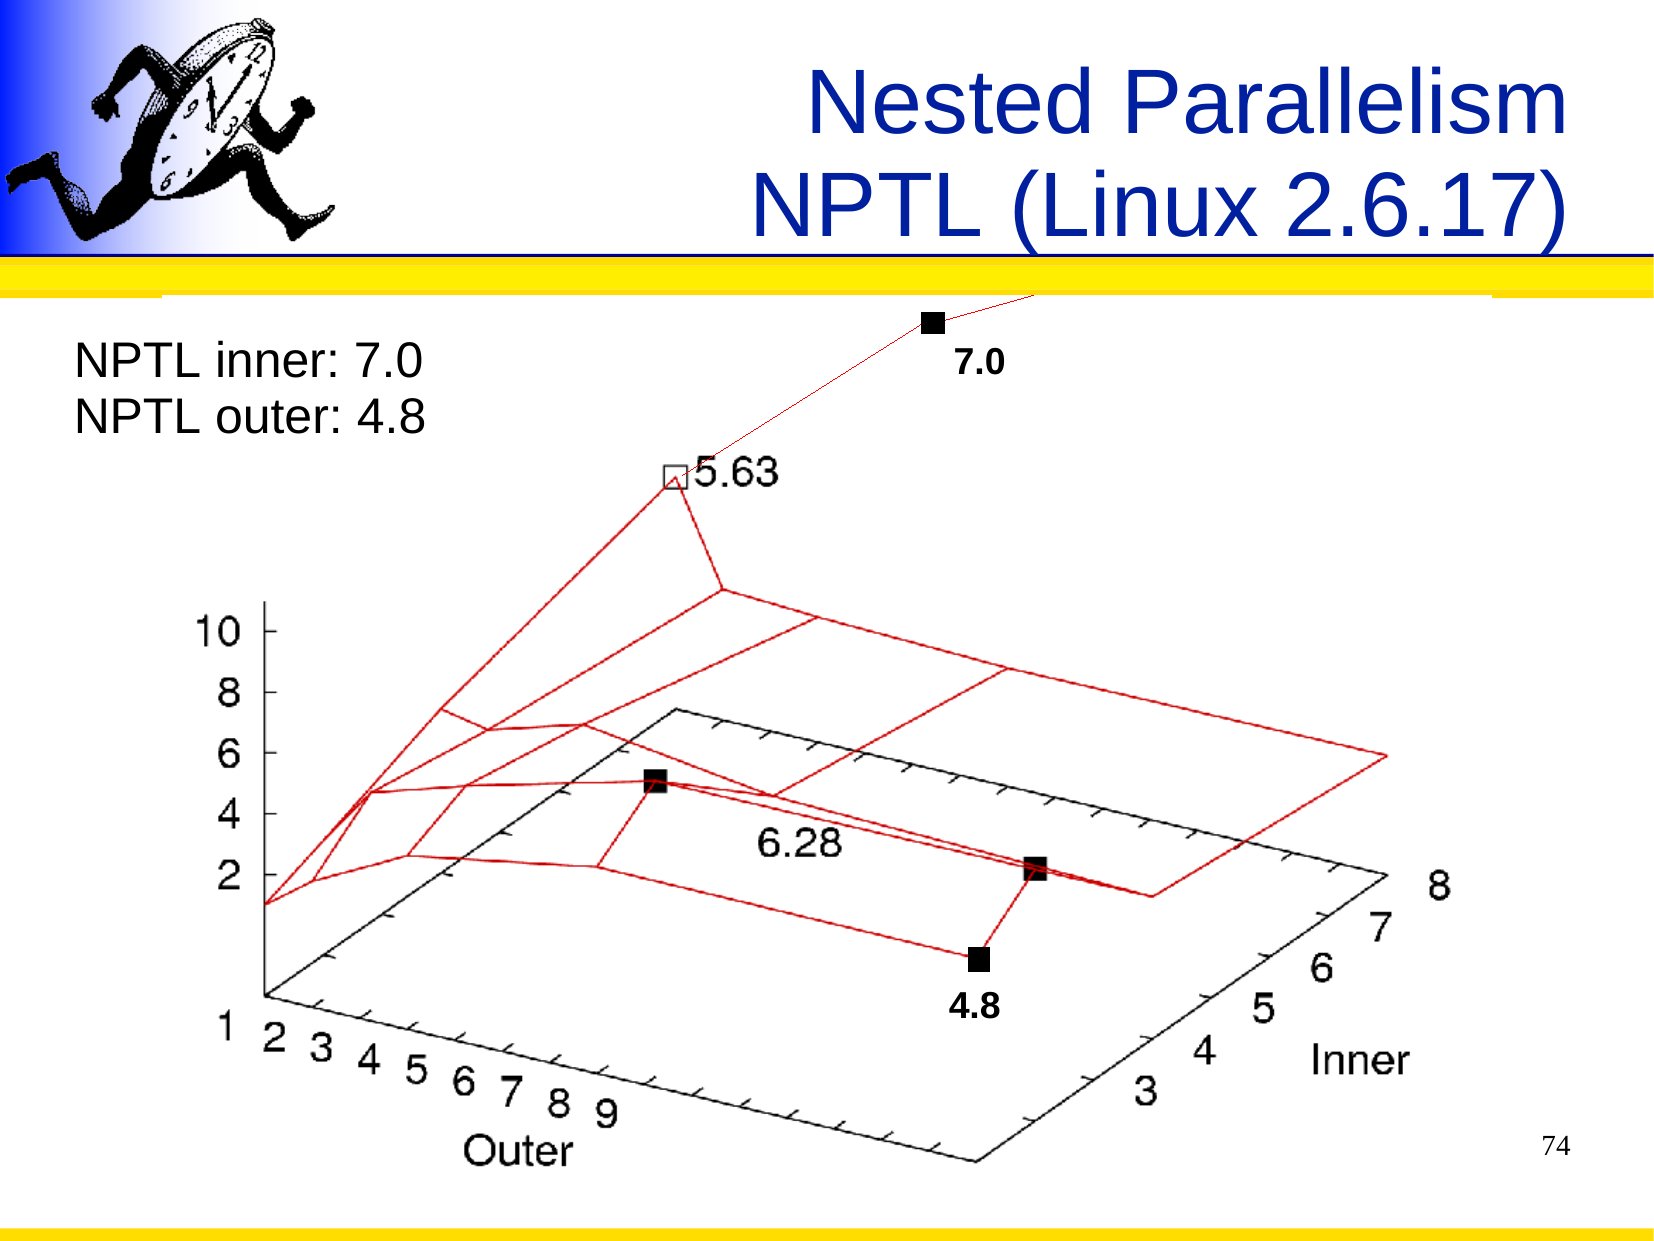

# Nested Parallelism NPTL (Linux 2.6.17)
NPTL inner: 7.0
NPTL outer: 4.8
7.0
4.8
74